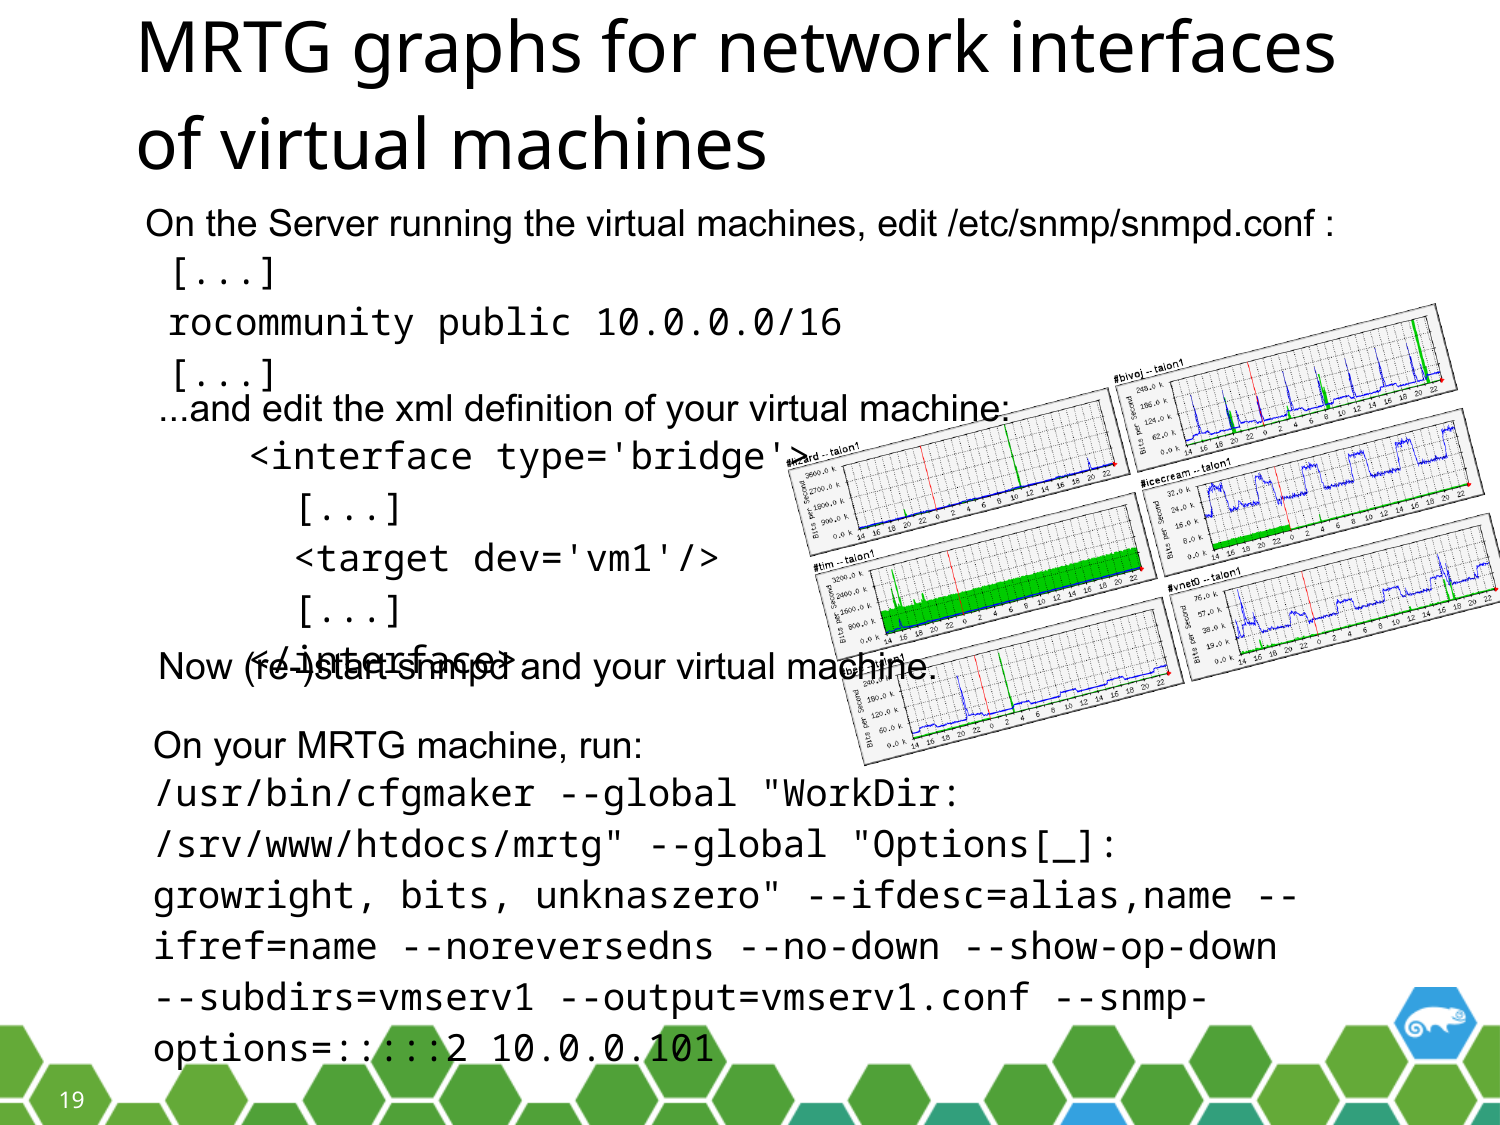

# MRTG graphs for network interfaces of virtual machines
On the Server running the virtual machines, edit /etc/snmp/snmpd.conf :
 [...]
 rocommunity public 10.0.0.0/16
 [...]
...and edit the xml definition of your virtual machine:
 <interface type='bridge'>
 [...]
 <target dev='vm1'/>
 [...]
 </interface>
Now (re-)start snmpd and your virtual machine.
On your MRTG machine, run:
/usr/bin/cfgmaker --global "WorkDir: /srv/www/htdocs/mrtg" --global "Options[_]: growright, bits, unknaszero" --ifdesc=alias,name --ifref=name --noreversedns --no-down --show-op-down --subdirs=vmserv1 --output=vmserv1.conf --snmp-options=:::::2 10.0.0.101